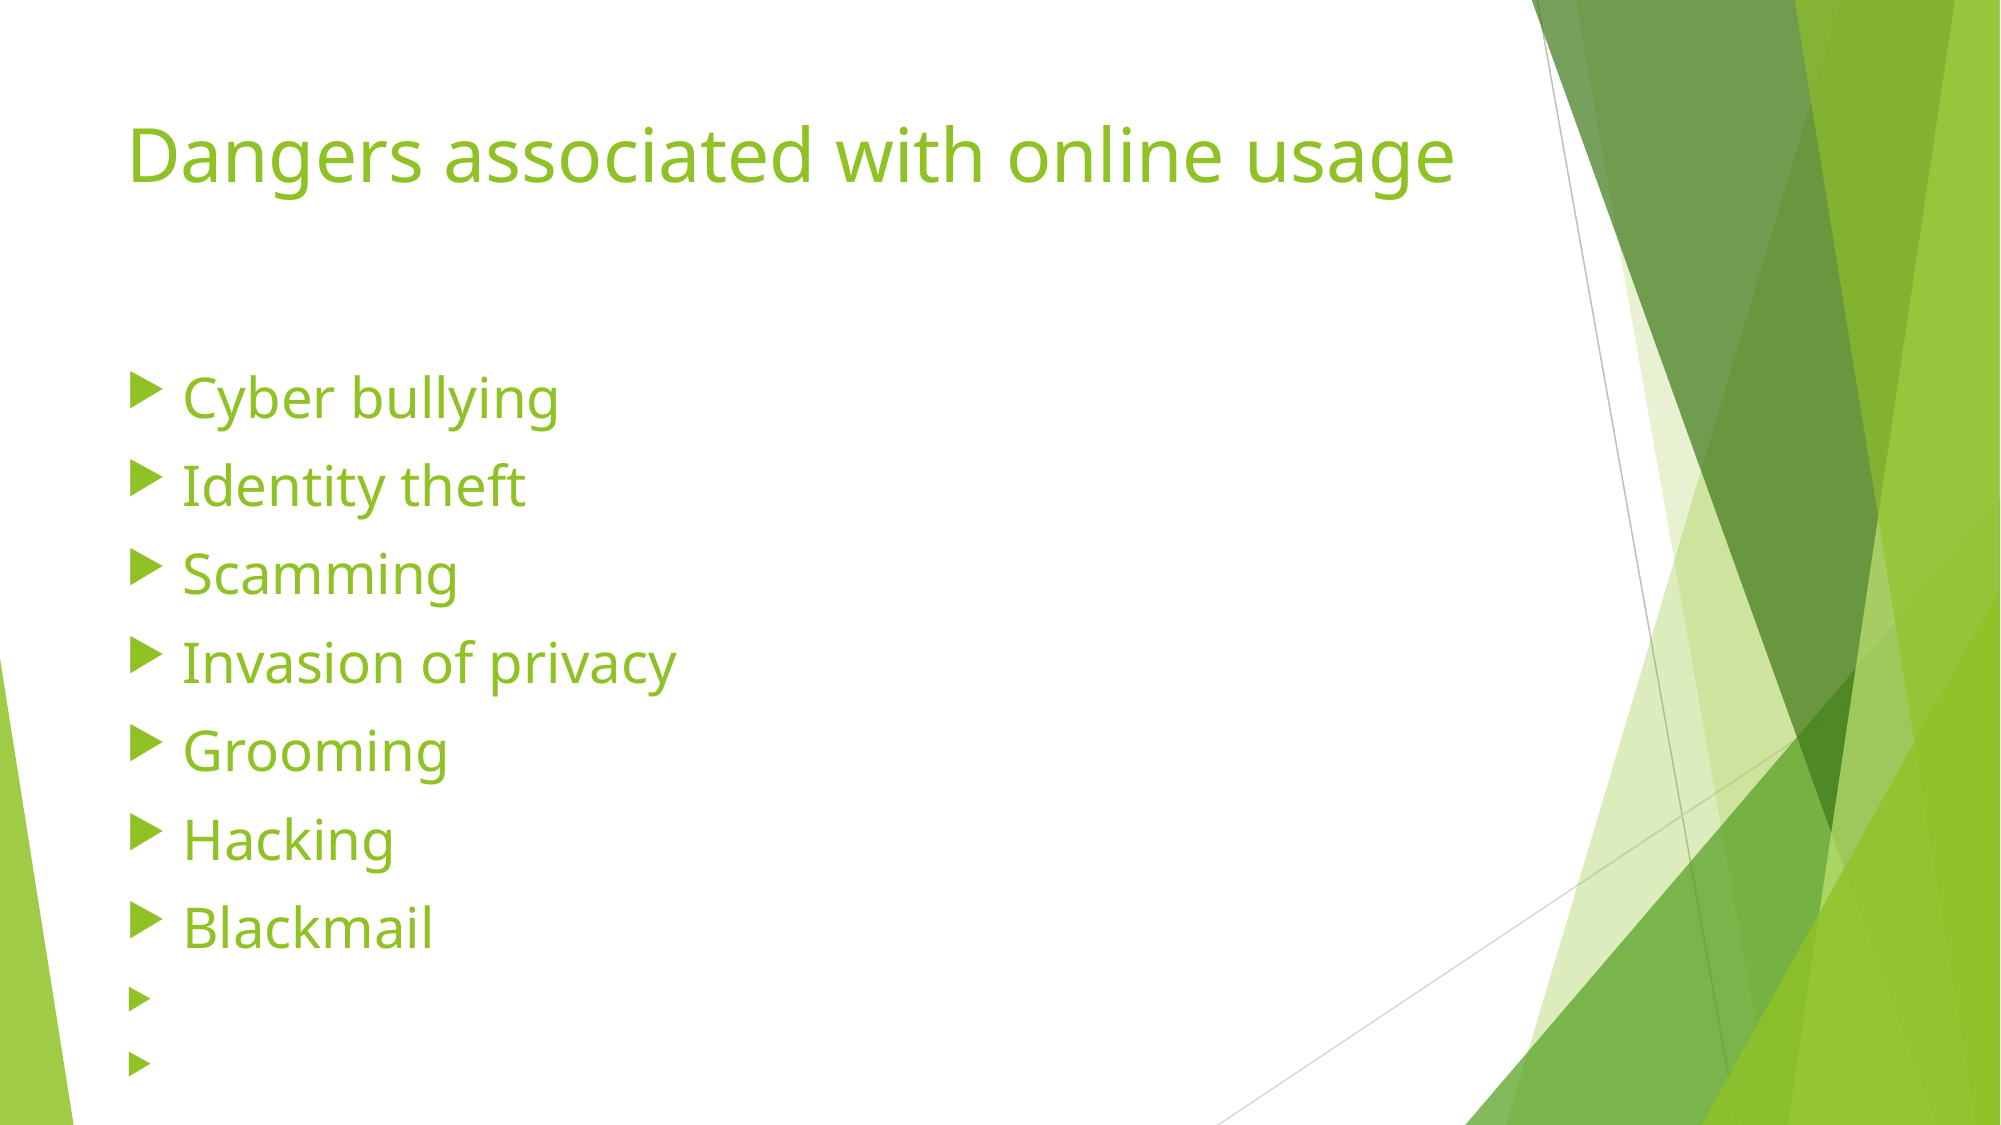

# Dangers associated with online usage
Cyber bullying
Identity theft
Scamming
Invasion of privacy
Grooming
Hacking
Blackmail